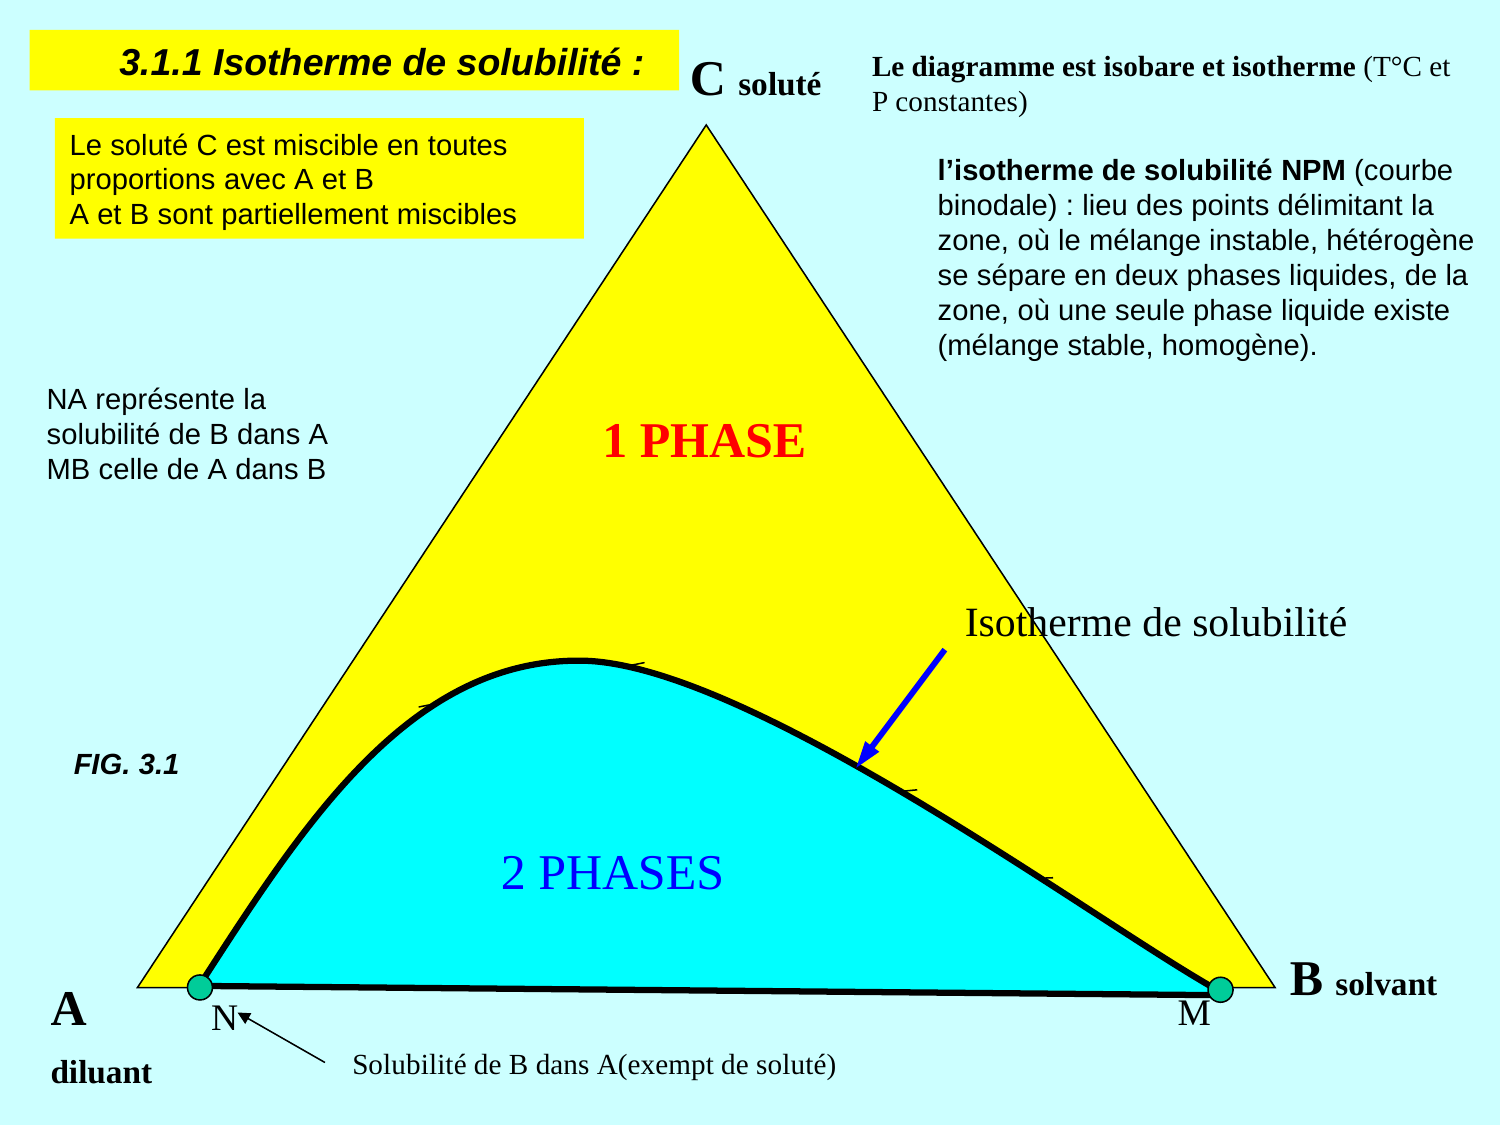

3.1.1 Isotherme de solubilité :
C soluté
Le diagramme est isobare et isotherme (T°C et P constantes)
Le soluté C est miscible en toutes proportions avec A et B
A et B sont partiellement miscibles
l’isotherme de solubilité NPM (courbe binodale) : lieu des points délimitant la zone, où le mélange instable, hétérogène se sépare en deux phases liquides, de la zone, où une seule phase liquide existe (mélange stable, homogène).
NA représente la solubilité de B dans A
MB celle de A dans B
1 PHASE
Isotherme de solubilité
2 PHASES
FIG. 3.1
2 PHASES
B solvant
M
N
A
diluant
Solubilité de B dans A(exempt de soluté)